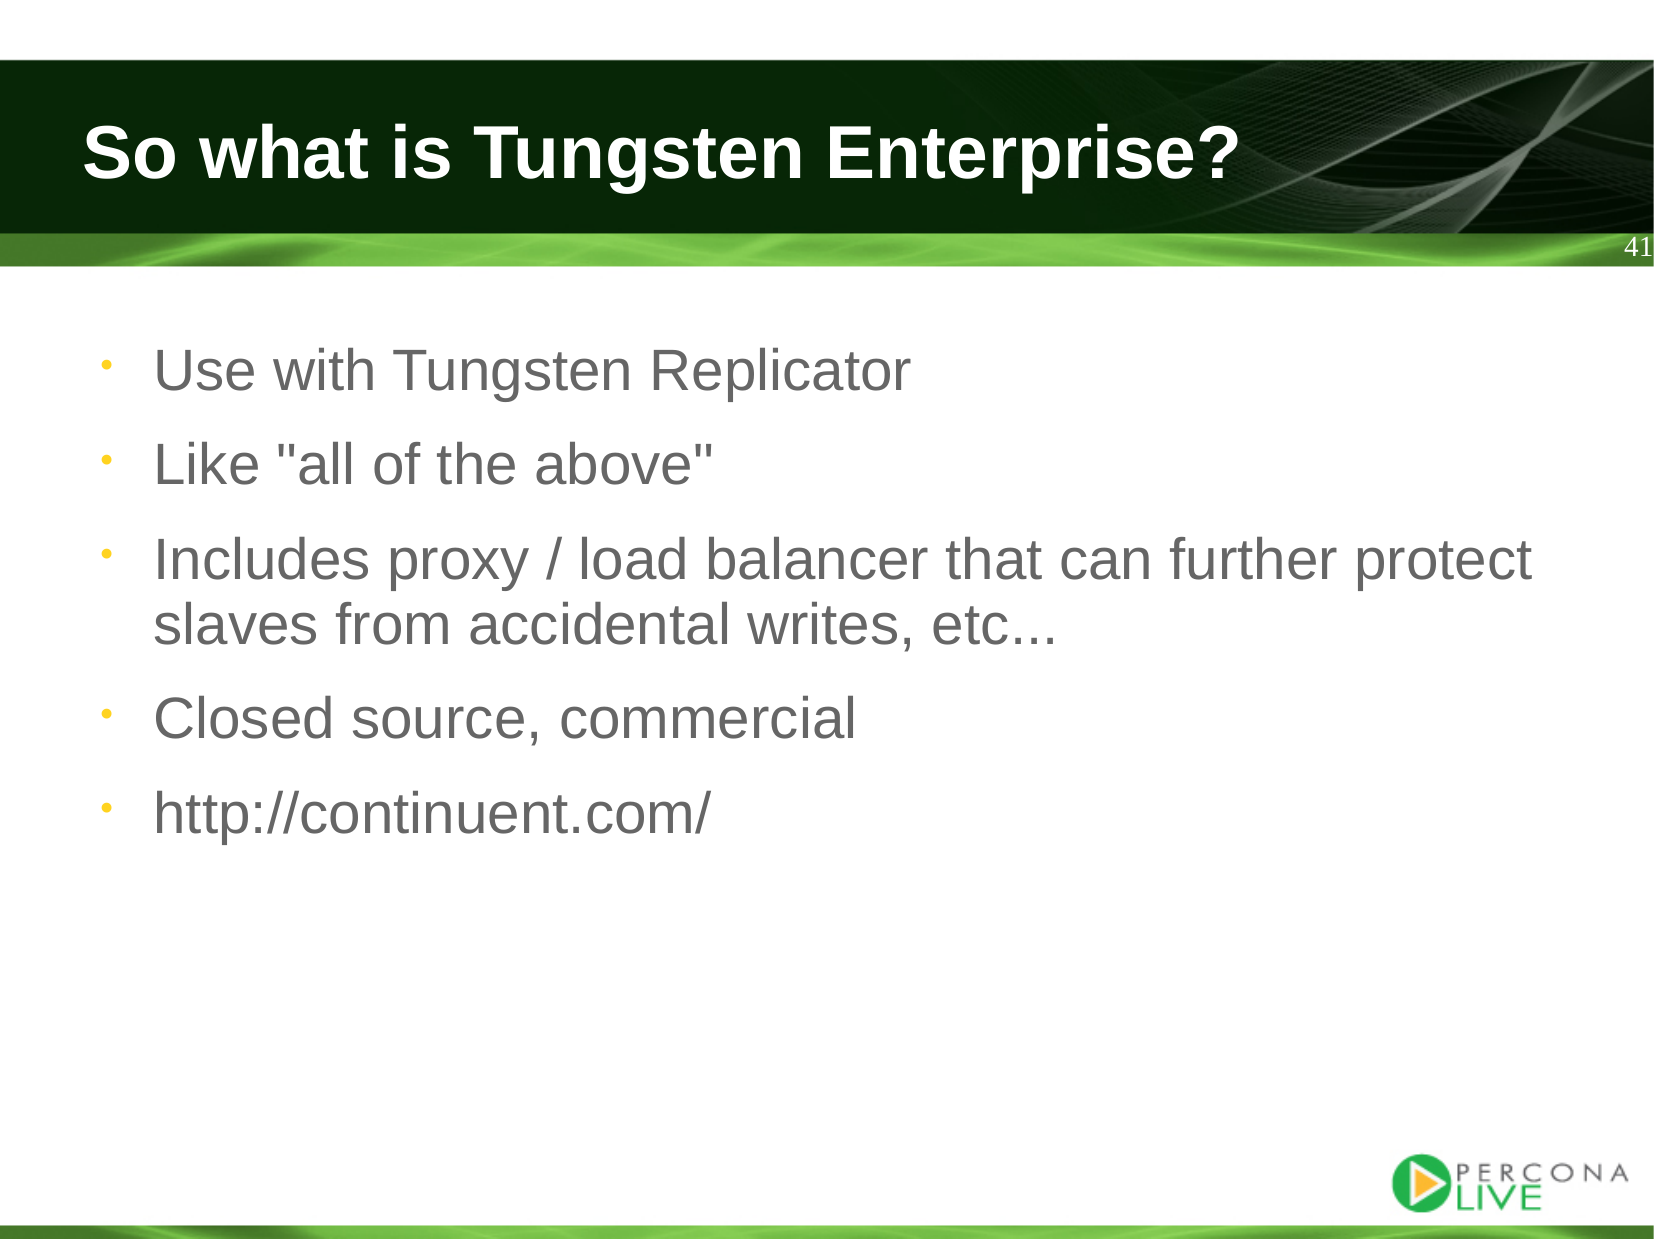

# So what is Tungsten Enterprise?
41
Use with Tungsten Replicator
Like "all of the above"
Includes proxy / load balancer that can further protect slaves from accidental writes, etc...
Closed source, commercial
http://continuent.com/